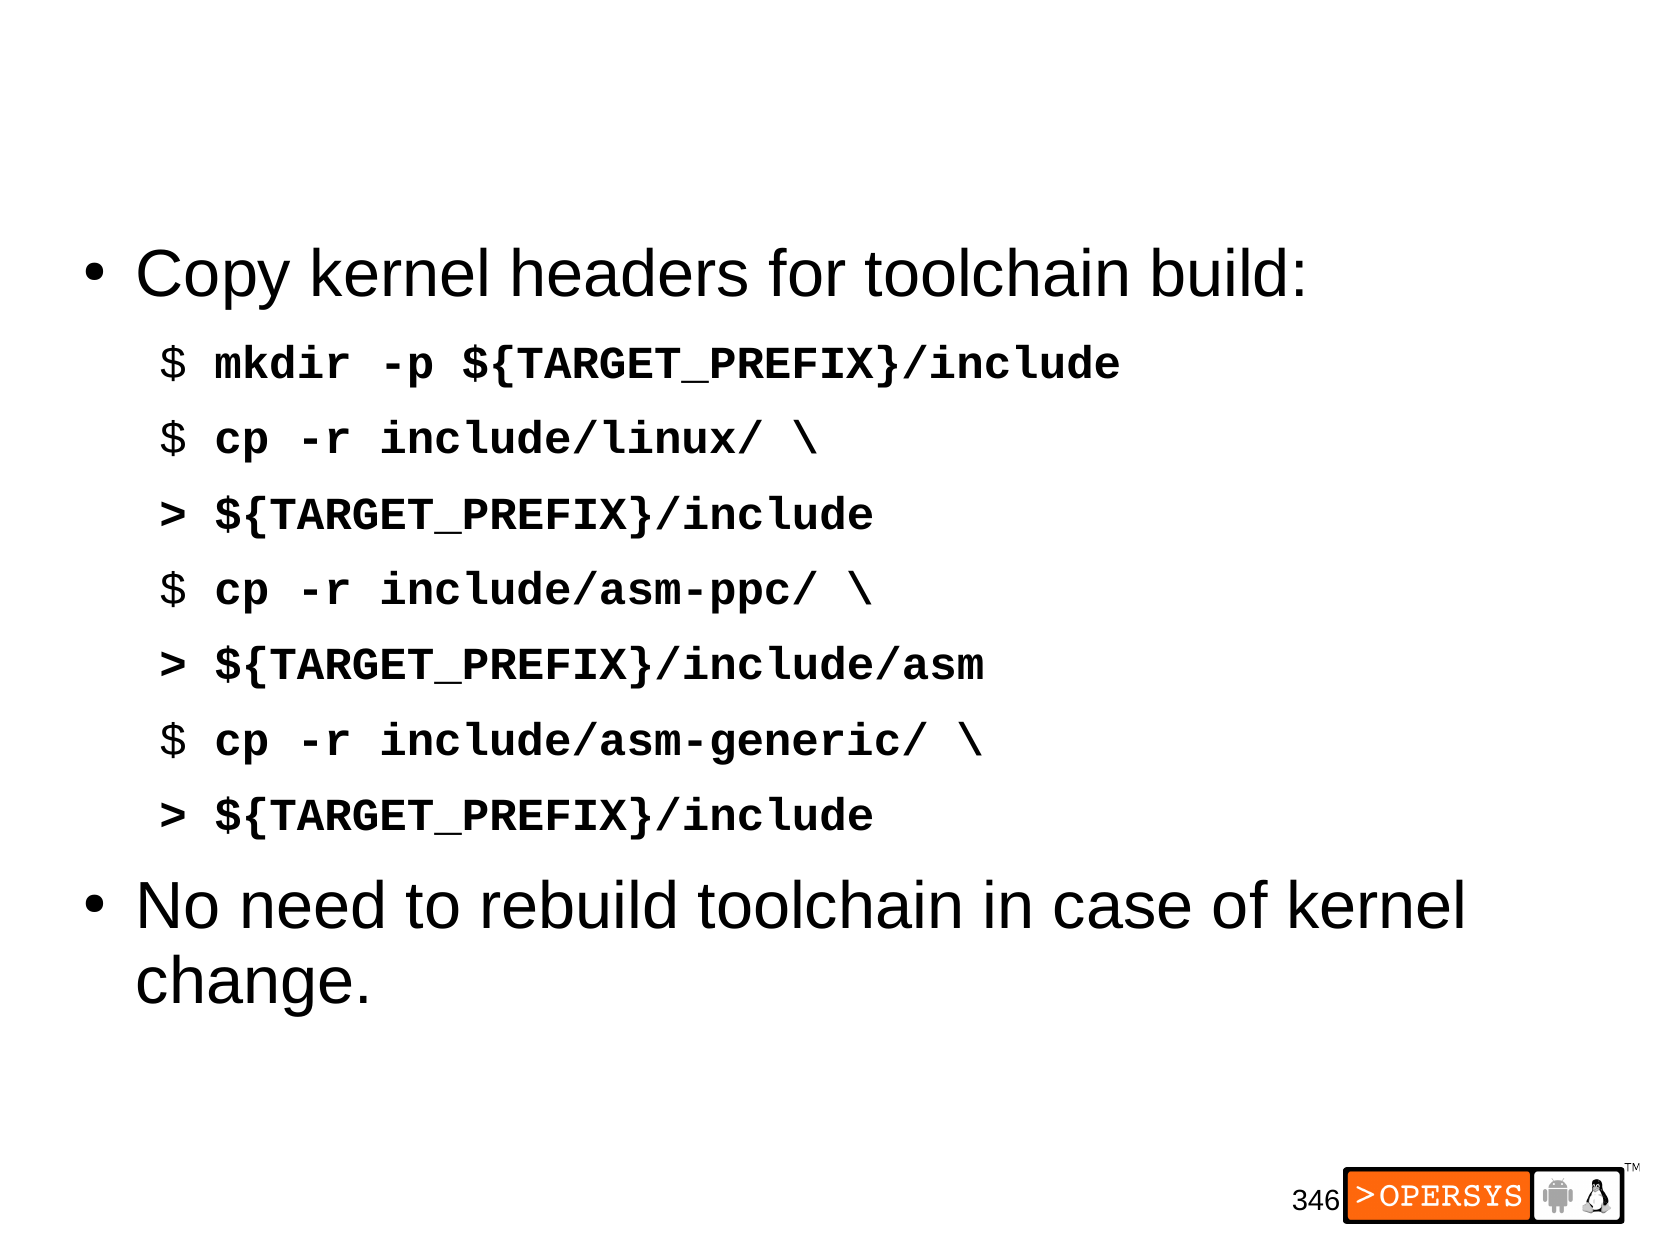

# Copy kernel headers for toolchain build:
$ mkdir -p ${TARGET_PREFIX}/include
$ cp -r include/linux/ \
> ${TARGET_PREFIX}/include
$ cp -r include/asm-ppc/ \
> ${TARGET_PREFIX}/include/asm
$ cp -r include/asm-generic/ \
> ${TARGET_PREFIX}/include
No need to rebuild toolchain in case of kernel change.